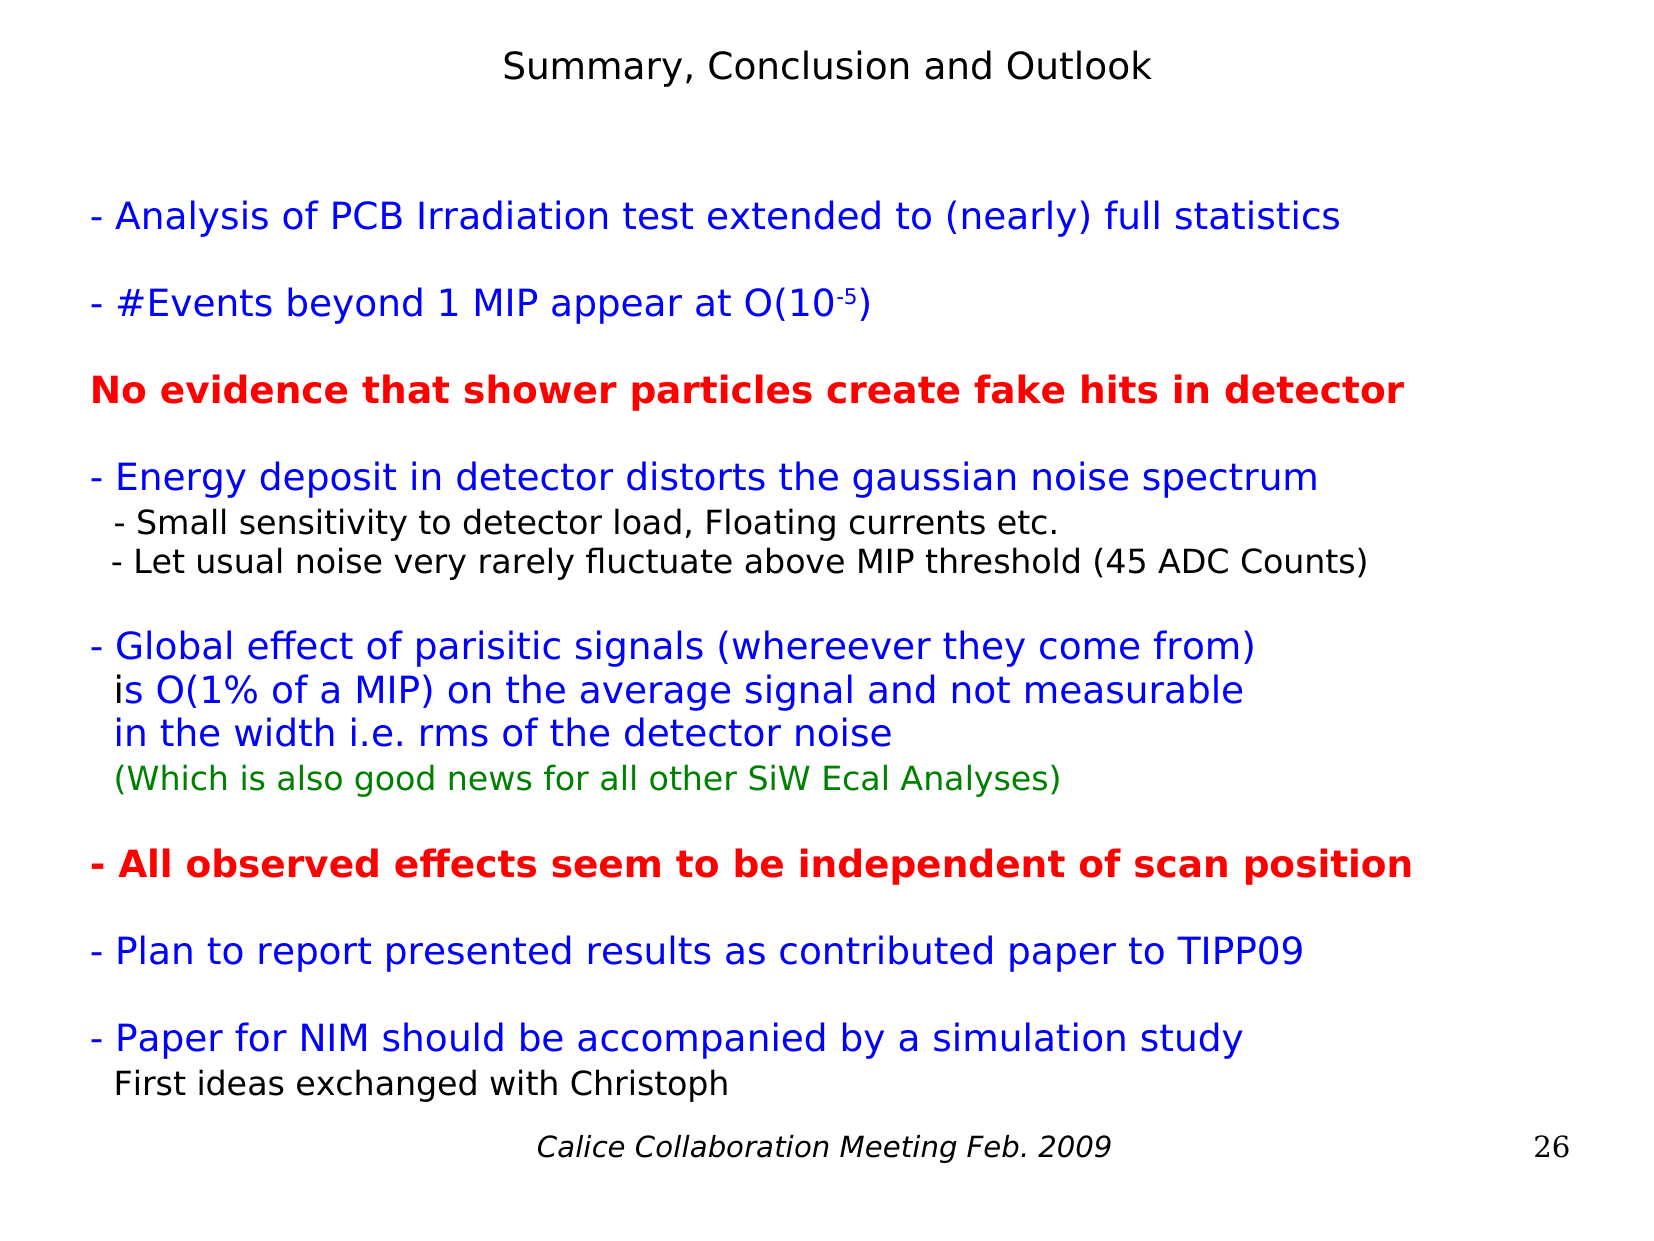

Summary, Conclusion and Outlook
- Analysis of PCB Irradiation test extended to (nearly) full statistics
- #Events beyond 1 MIP appear at O(10-5)
No evidence that shower particles create fake hits in detector
- Energy deposit in detector distorts the gaussian noise spectrum
 - Small sensitivity to detector load, Floating currents etc.
 - Let usual noise very rarely fluctuate above MIP threshold (45 ADC Counts)
- Global effect of parisitic signals (whereever they come from)
 is O(1% of a MIP) on the average signal and not measurable
 in the width i.e. rms of the detector noise
 (Which is also good news for all other SiW Ecal Analyses)
- All observed effects seem to be independent of scan position
- Plan to report presented results as contributed paper to TIPP09
- Paper for NIM should be accompanied by a simulation study
 First ideas exchanged with Christoph
26